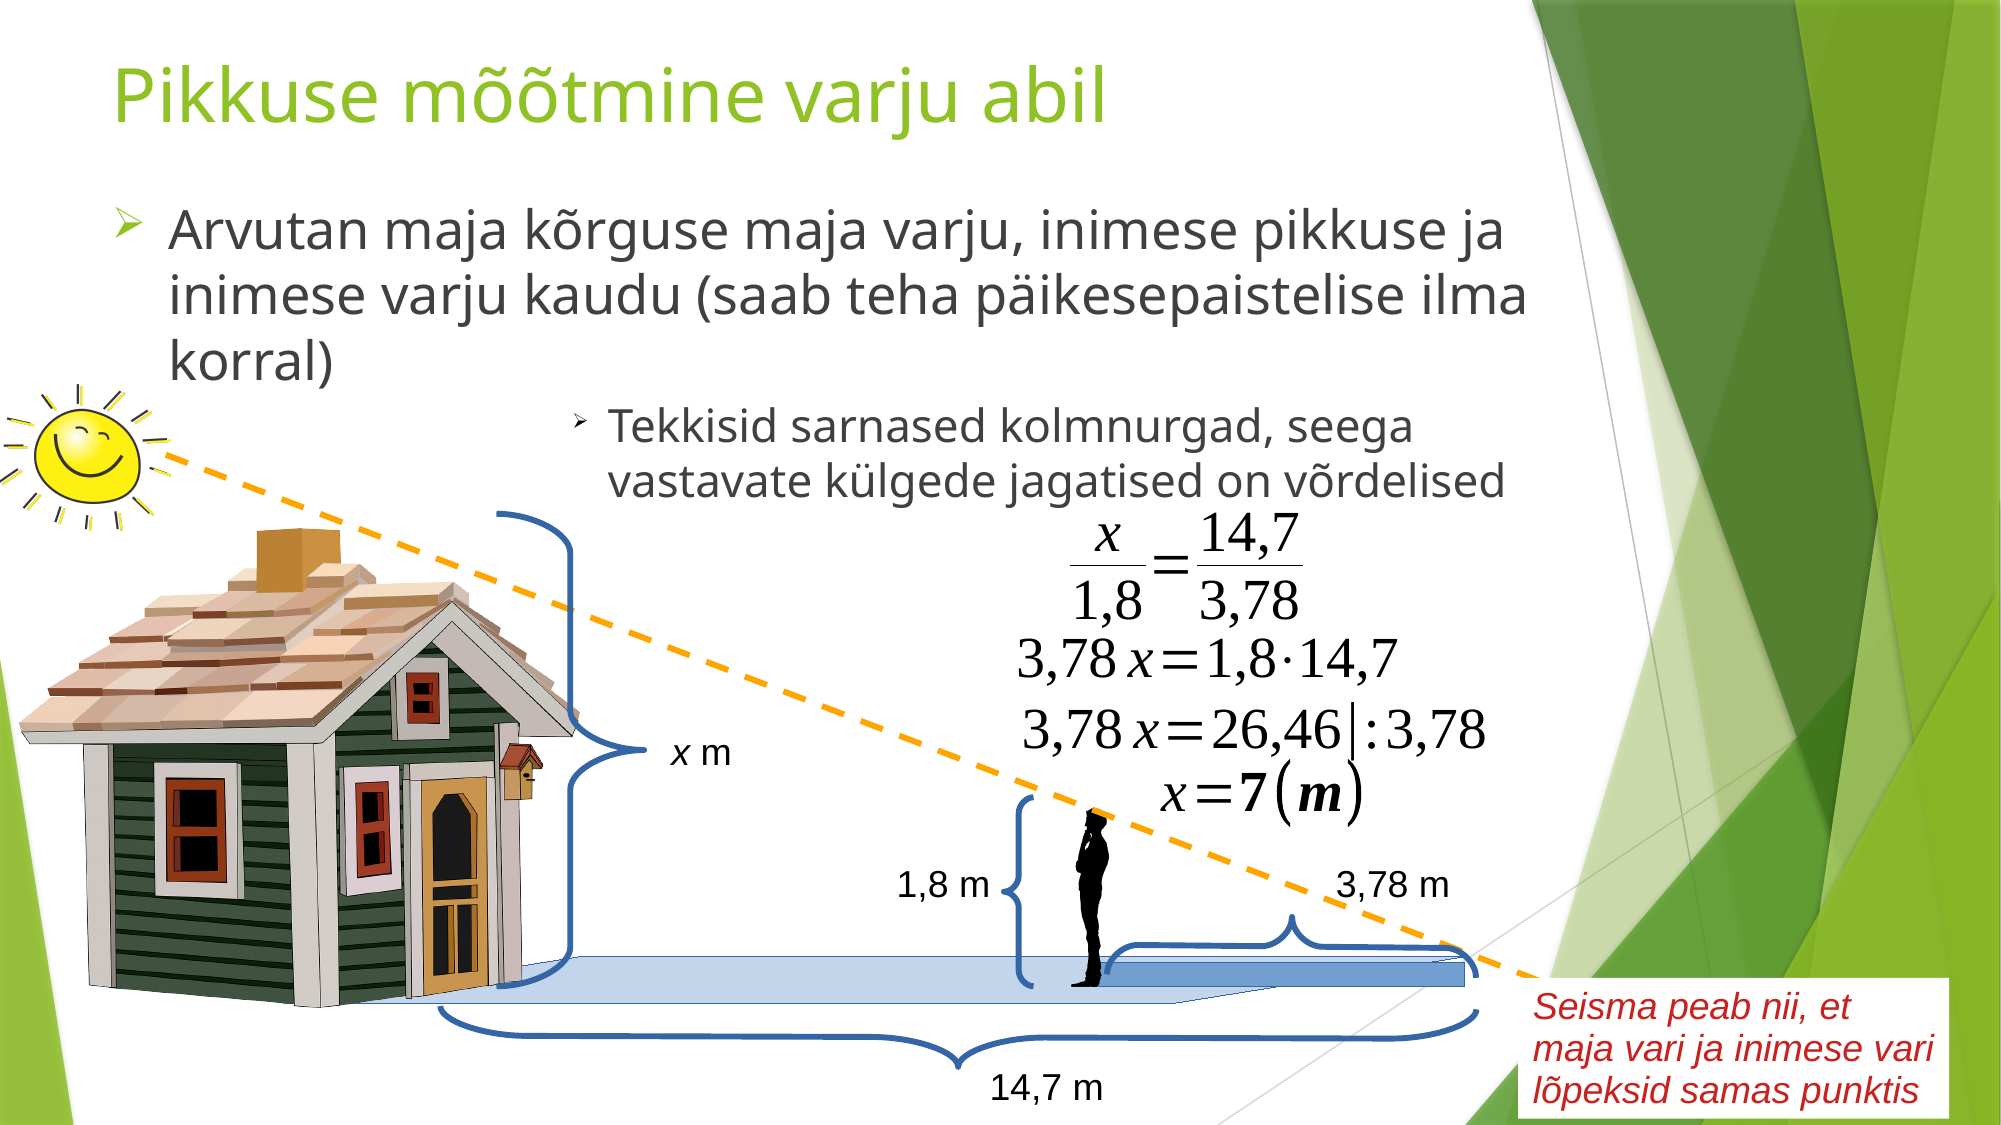

# Pikkuse mõõtmine varju abil
Arvutan maja kõrguse maja varju, inimese pikkuse ja inimese varju kaudu (saab teha päikesepaistelise ilma korral)
Tekkisid sarnased kolmnurgad, seega vastavate külgede jagatised on võrdelised
x m
1,8 m
3,78 m
Seisma peab nii, et
maja vari ja inimese vari
lõpeksid samas punktis
14,7 m